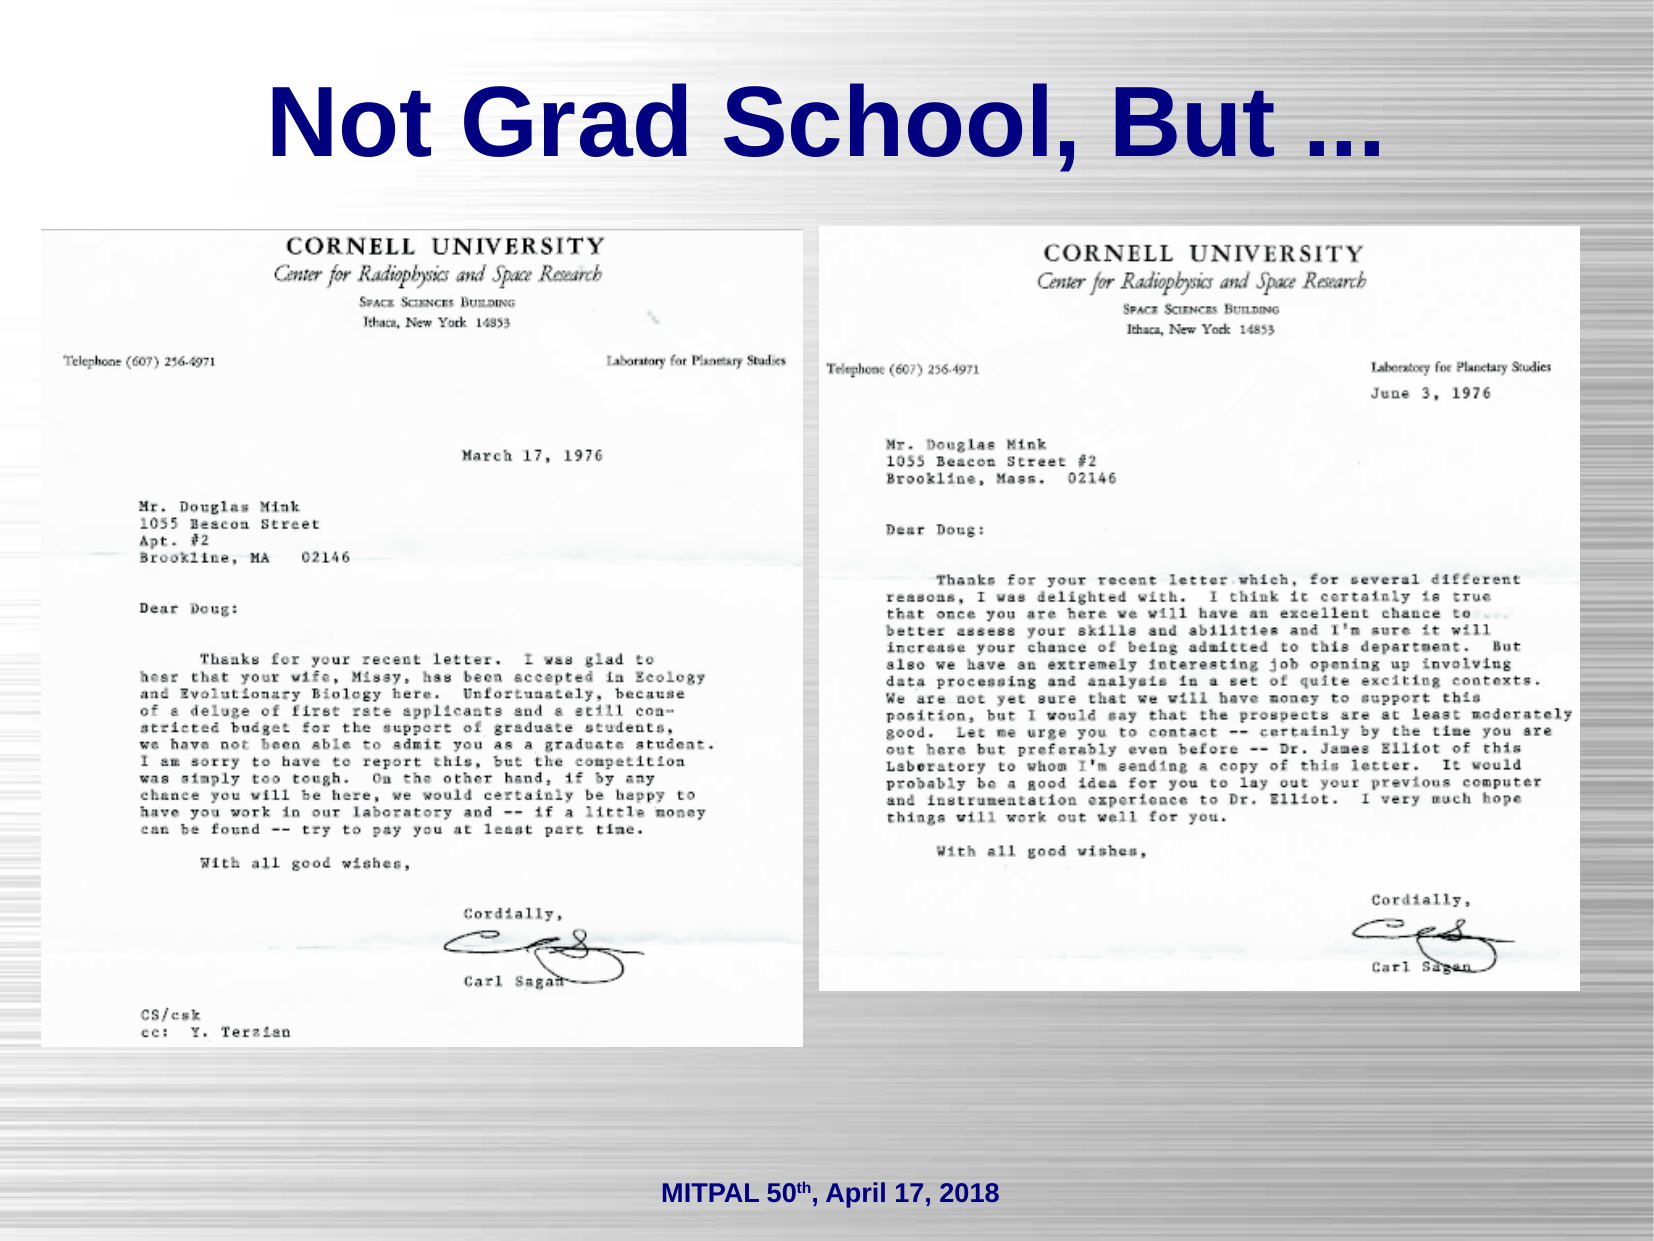

Not Grad School, But ...
MITPAL 50th, April 17, 2018